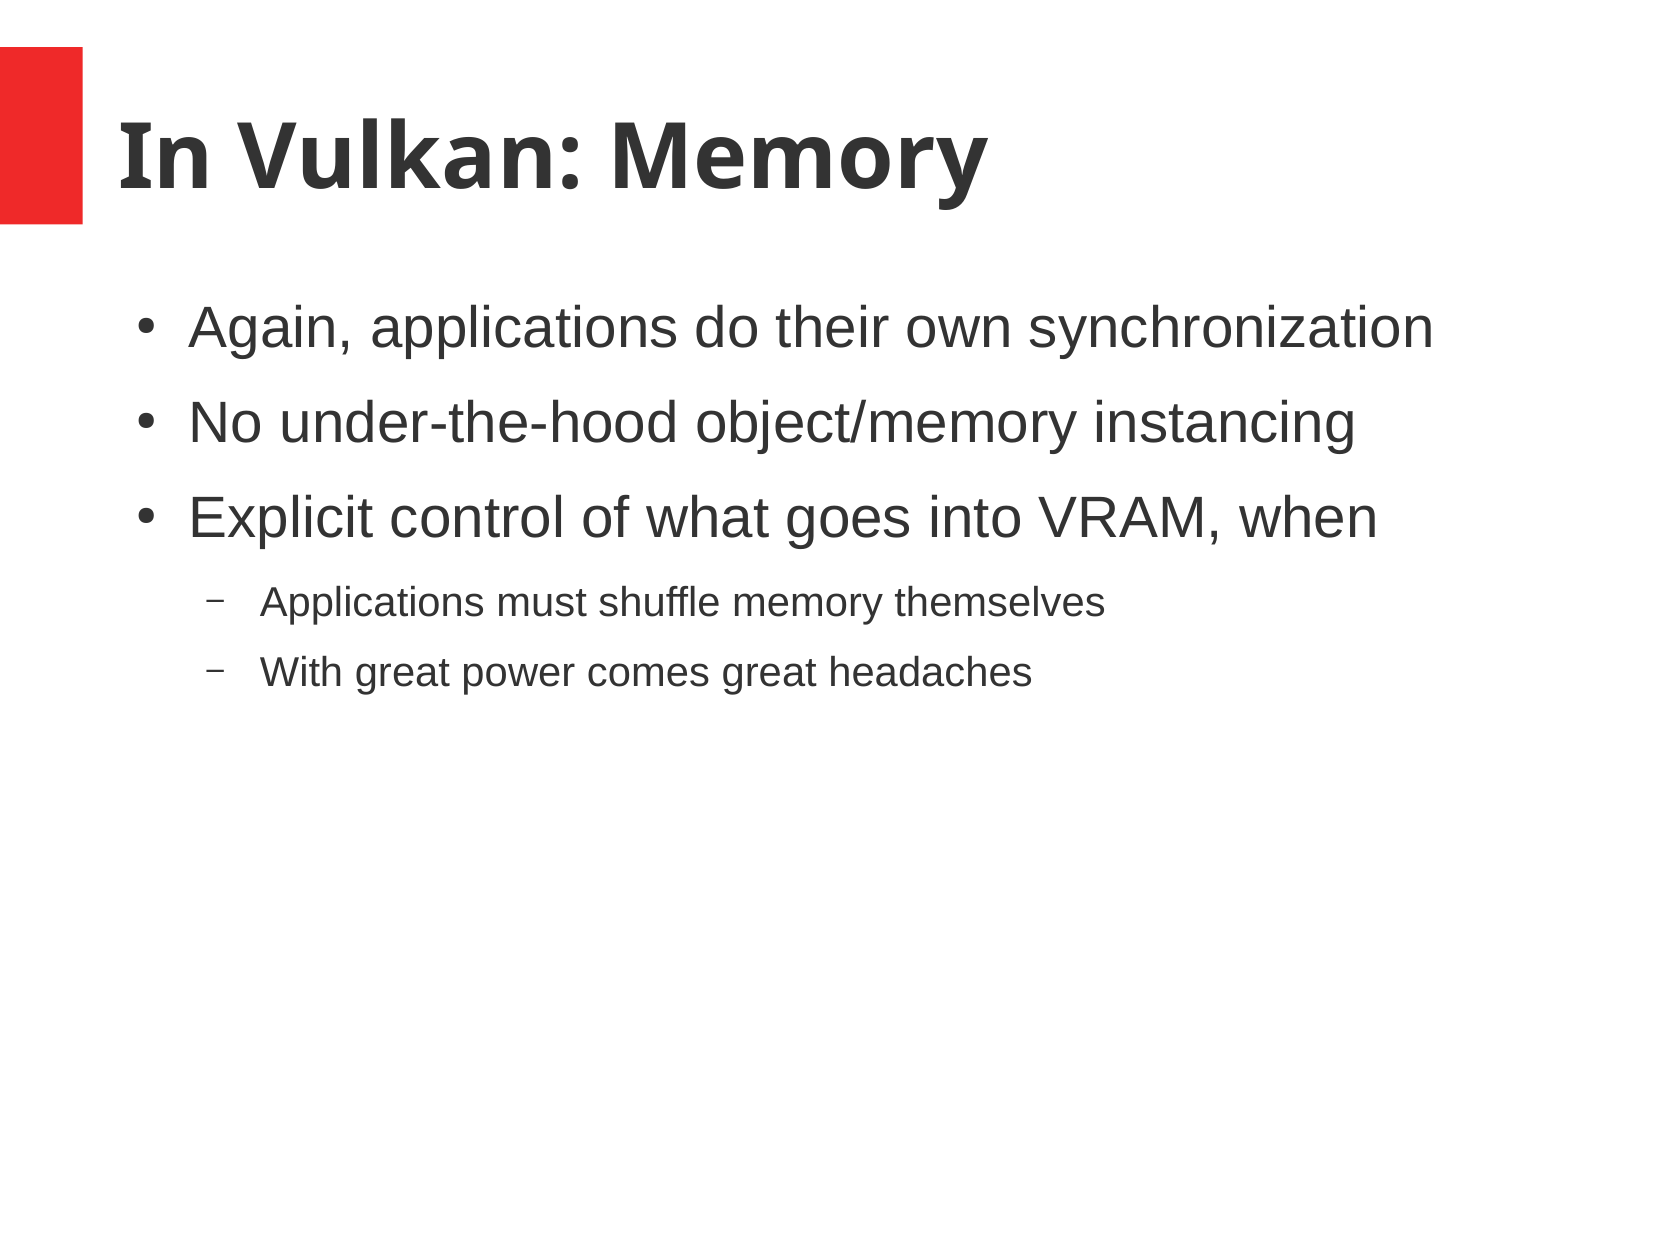

# In Vulkan: Memory
Again, applications do their own synchronization
No under-the-hood object/memory instancing
Explicit control of what goes into VRAM, when
Applications must shuffle memory themselves
With great power comes great headaches